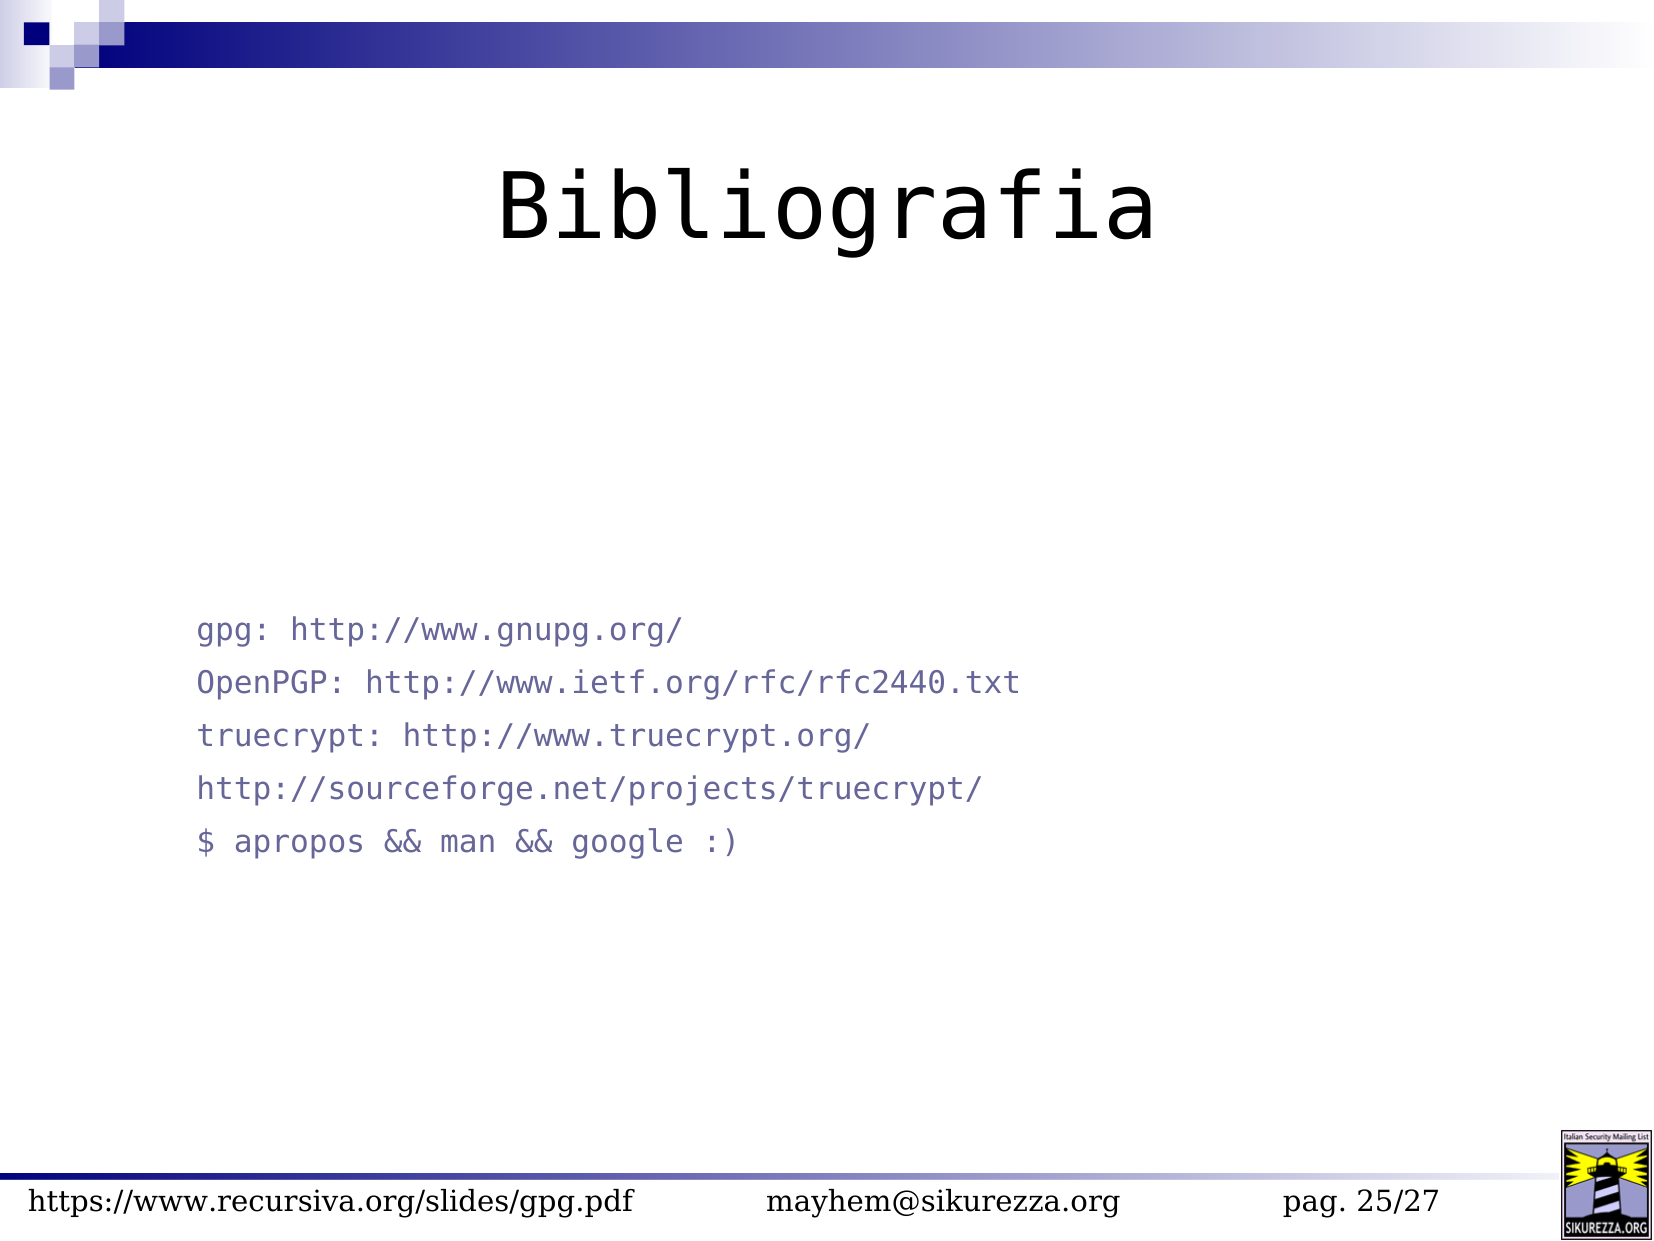

# Bibliografia
gpg: http://www.gnupg.org/
OpenPGP: http://www.ietf.org/rfc/rfc2440.txt
truecrypt: http://www.truecrypt.org/
http://sourceforge.net/projects/truecrypt/
$ apropos && man && google :)